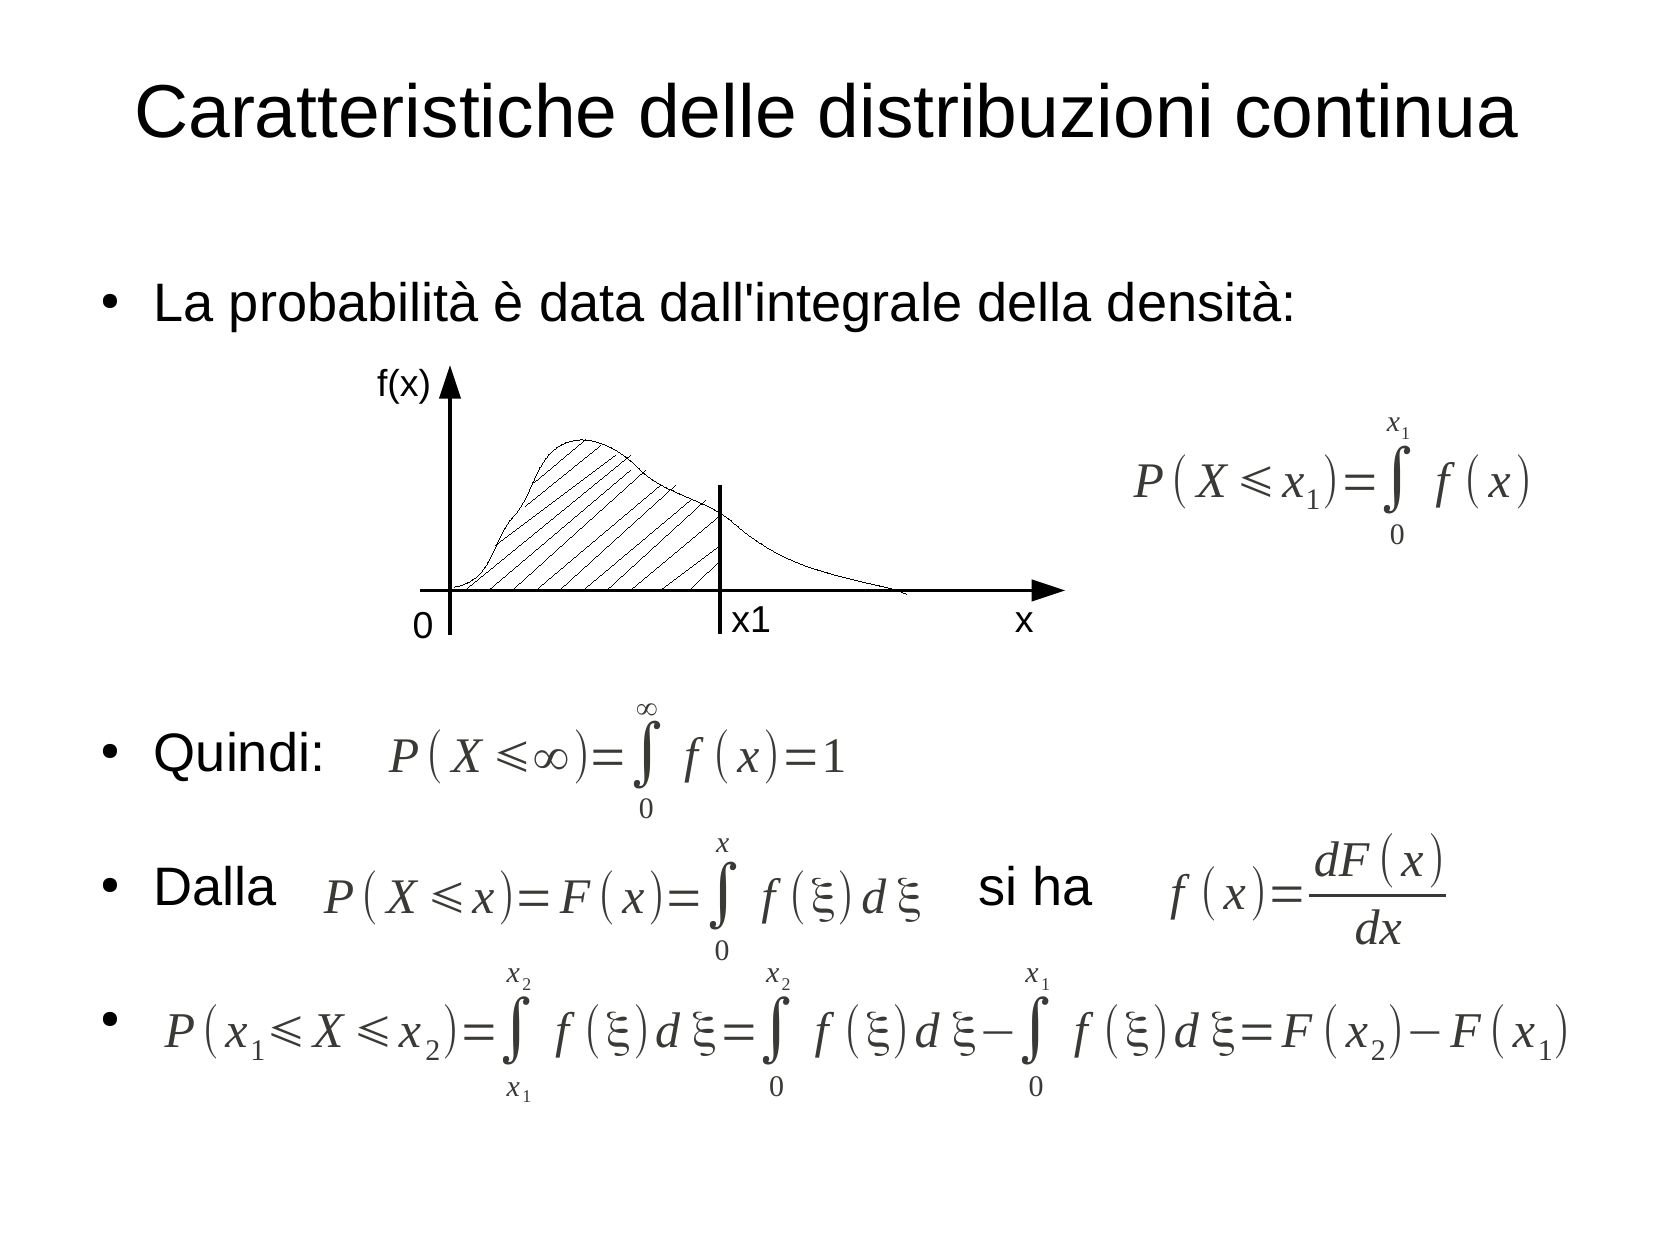

# Caratteristiche delle distribuzioni continua
La probabilità è data dall'integrale della densità:
Quindi:
Dalla 										si ha
f(x)
x1
x
0